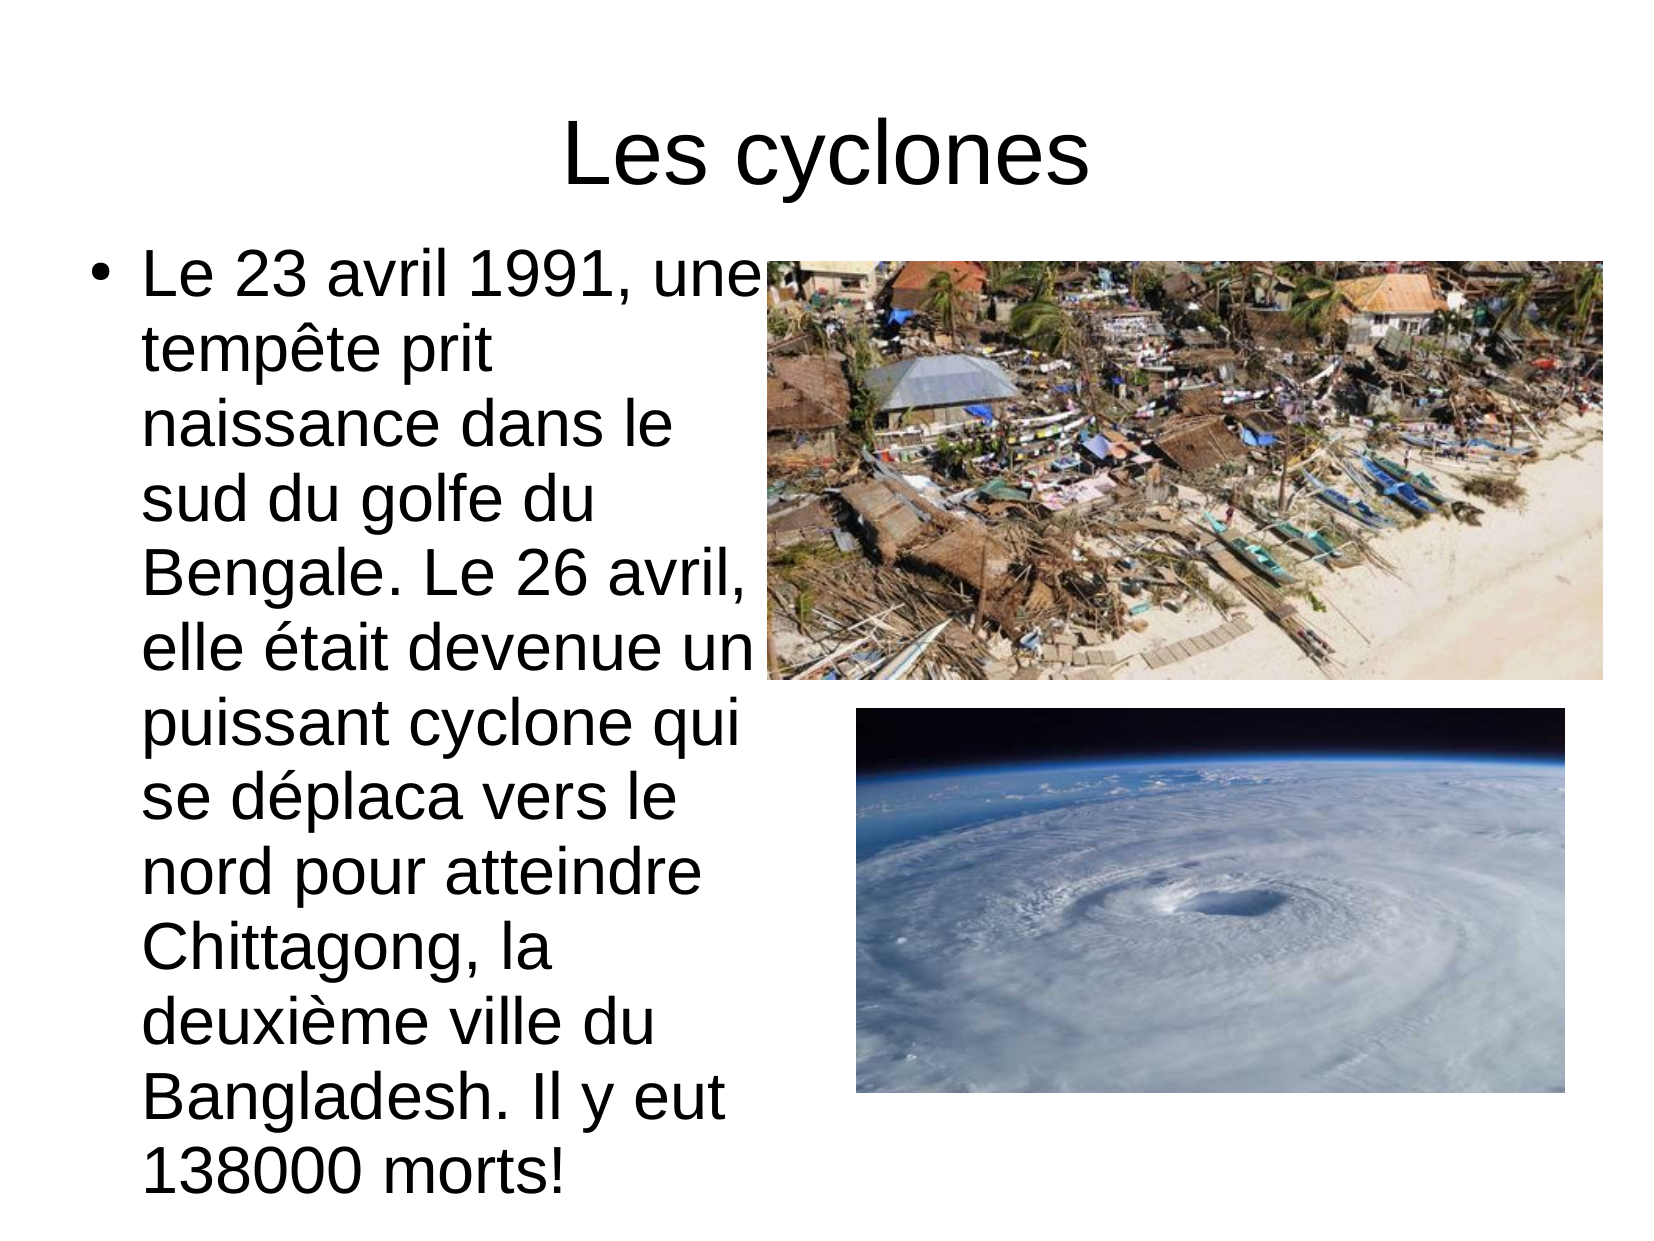

# Les cyclones
Le 23 avril 1991, une tempête prit naissance dans le sud du golfe du Bengale. Le 26 avril, elle était devenue un puissant cyclone qui se déplaca vers le nord pour atteindre Chittagong, la deuxième ville du Bangladesh. Il y eut 138000 morts!